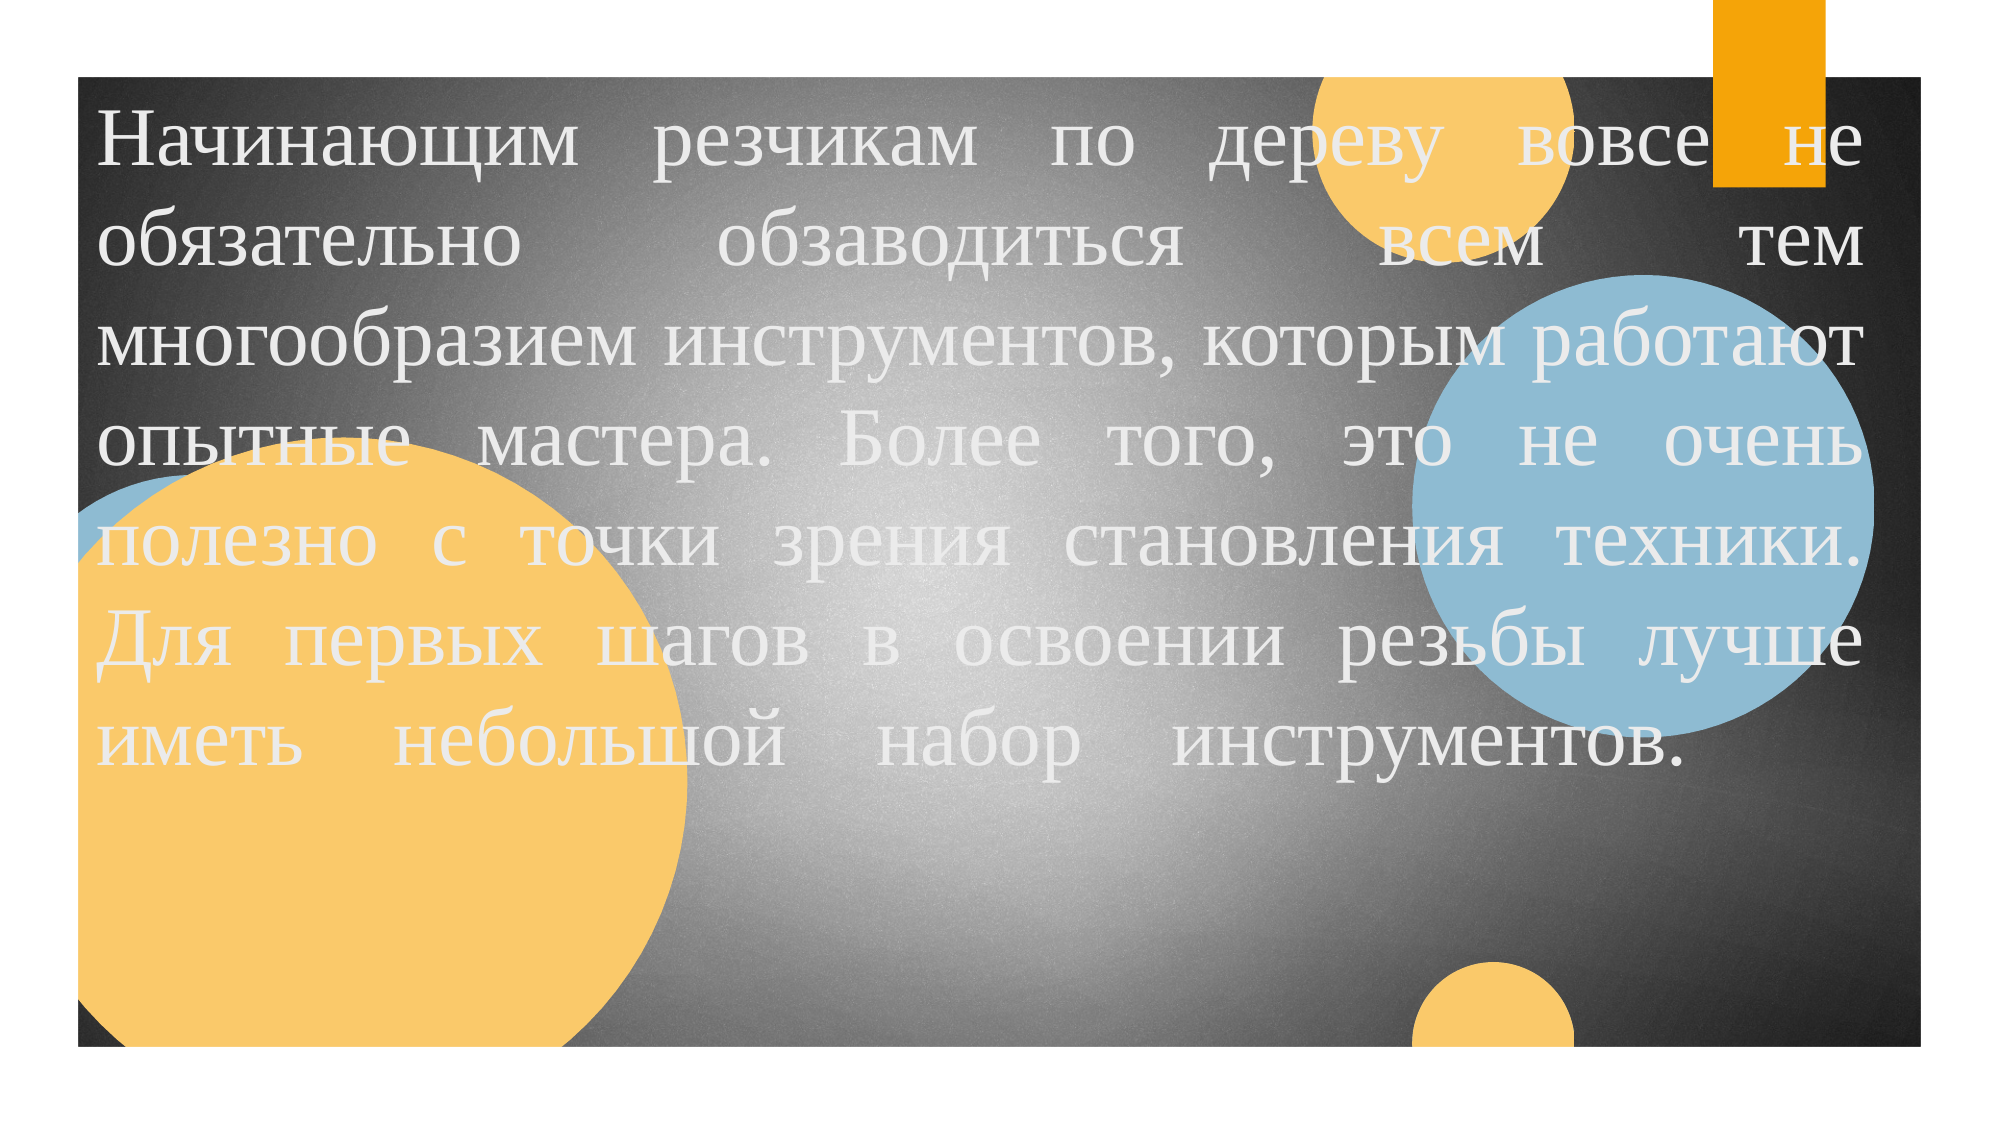

# Начинающим резчикам по дереву вовсе не обязательно обзаводиться всем тем многообразием инструментов, которым работают опытные мастера. Более того, это не очень полезно с точки зрения становления техники. Для первых шагов в освоении резьбы лучше иметь небольшой набор инструментов.